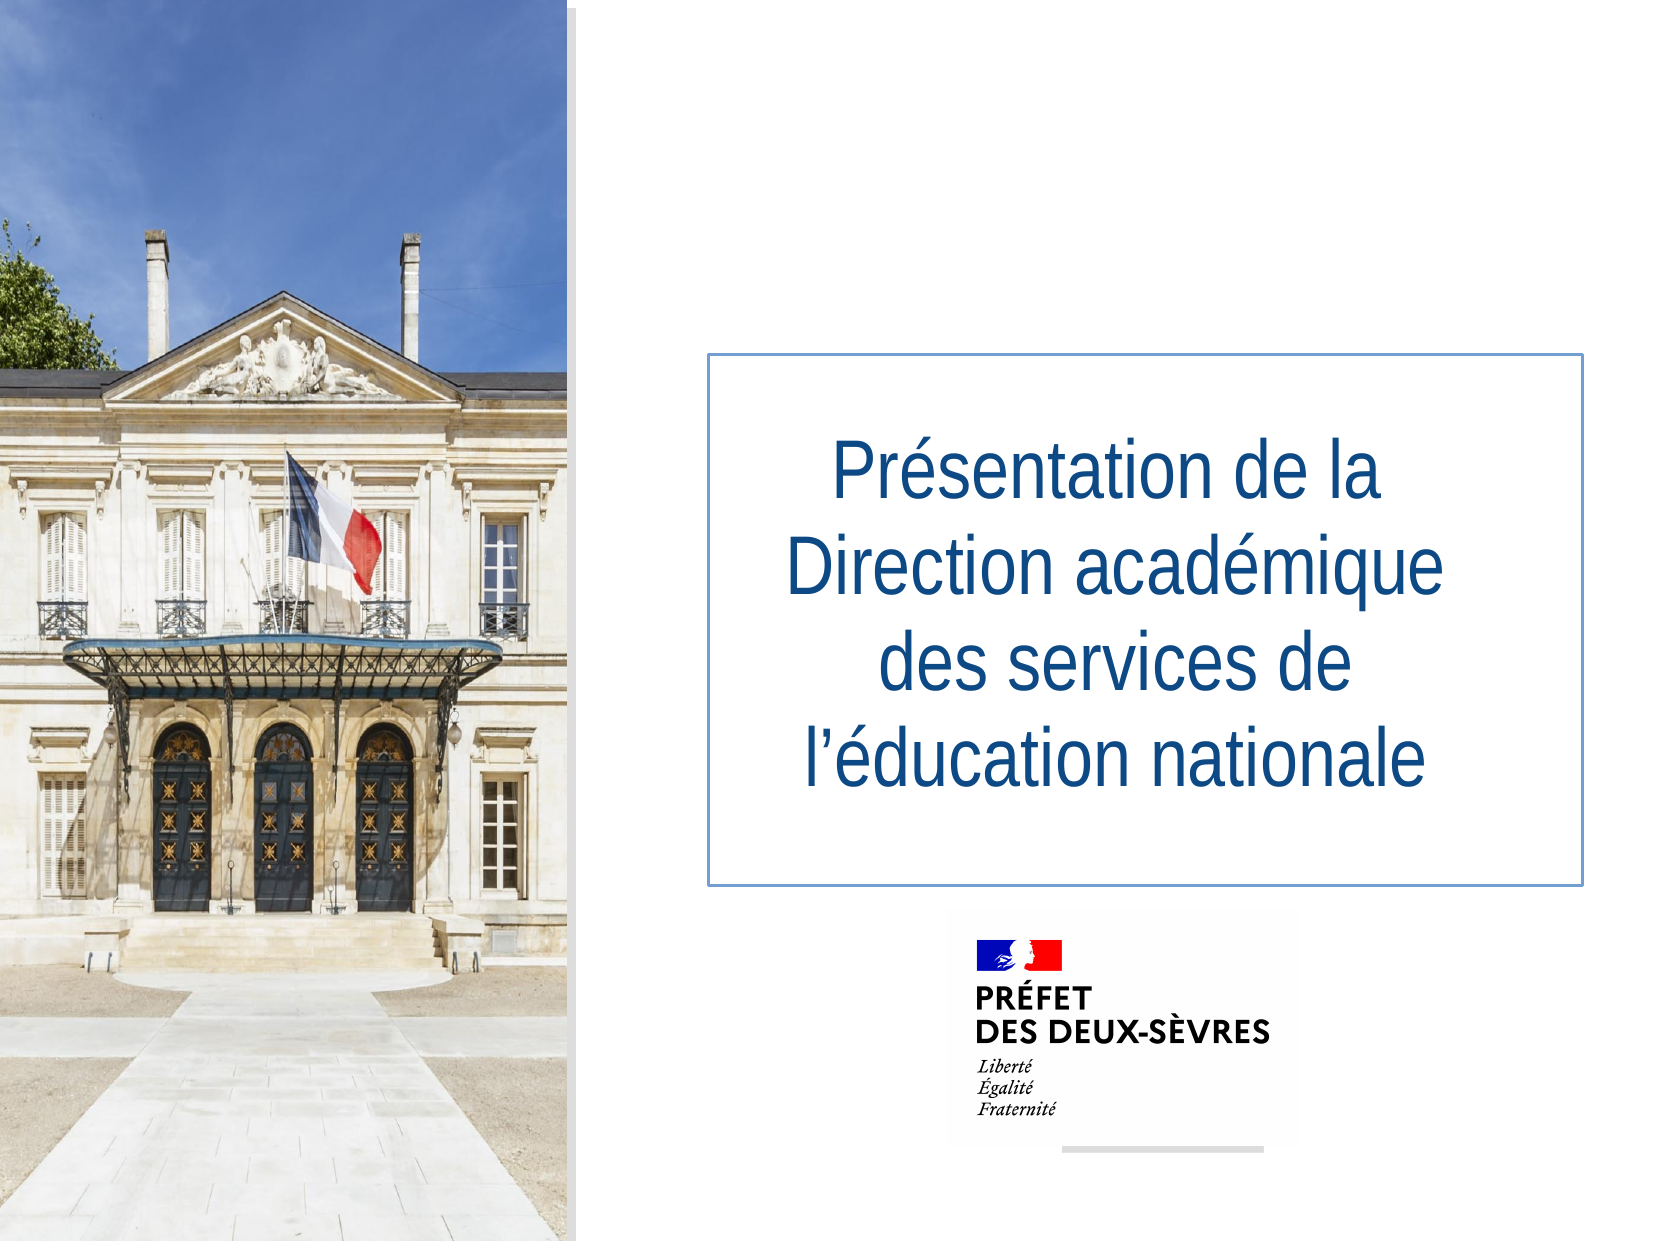

Présentation de la
Direction académique
des services de
l’éducation nationale